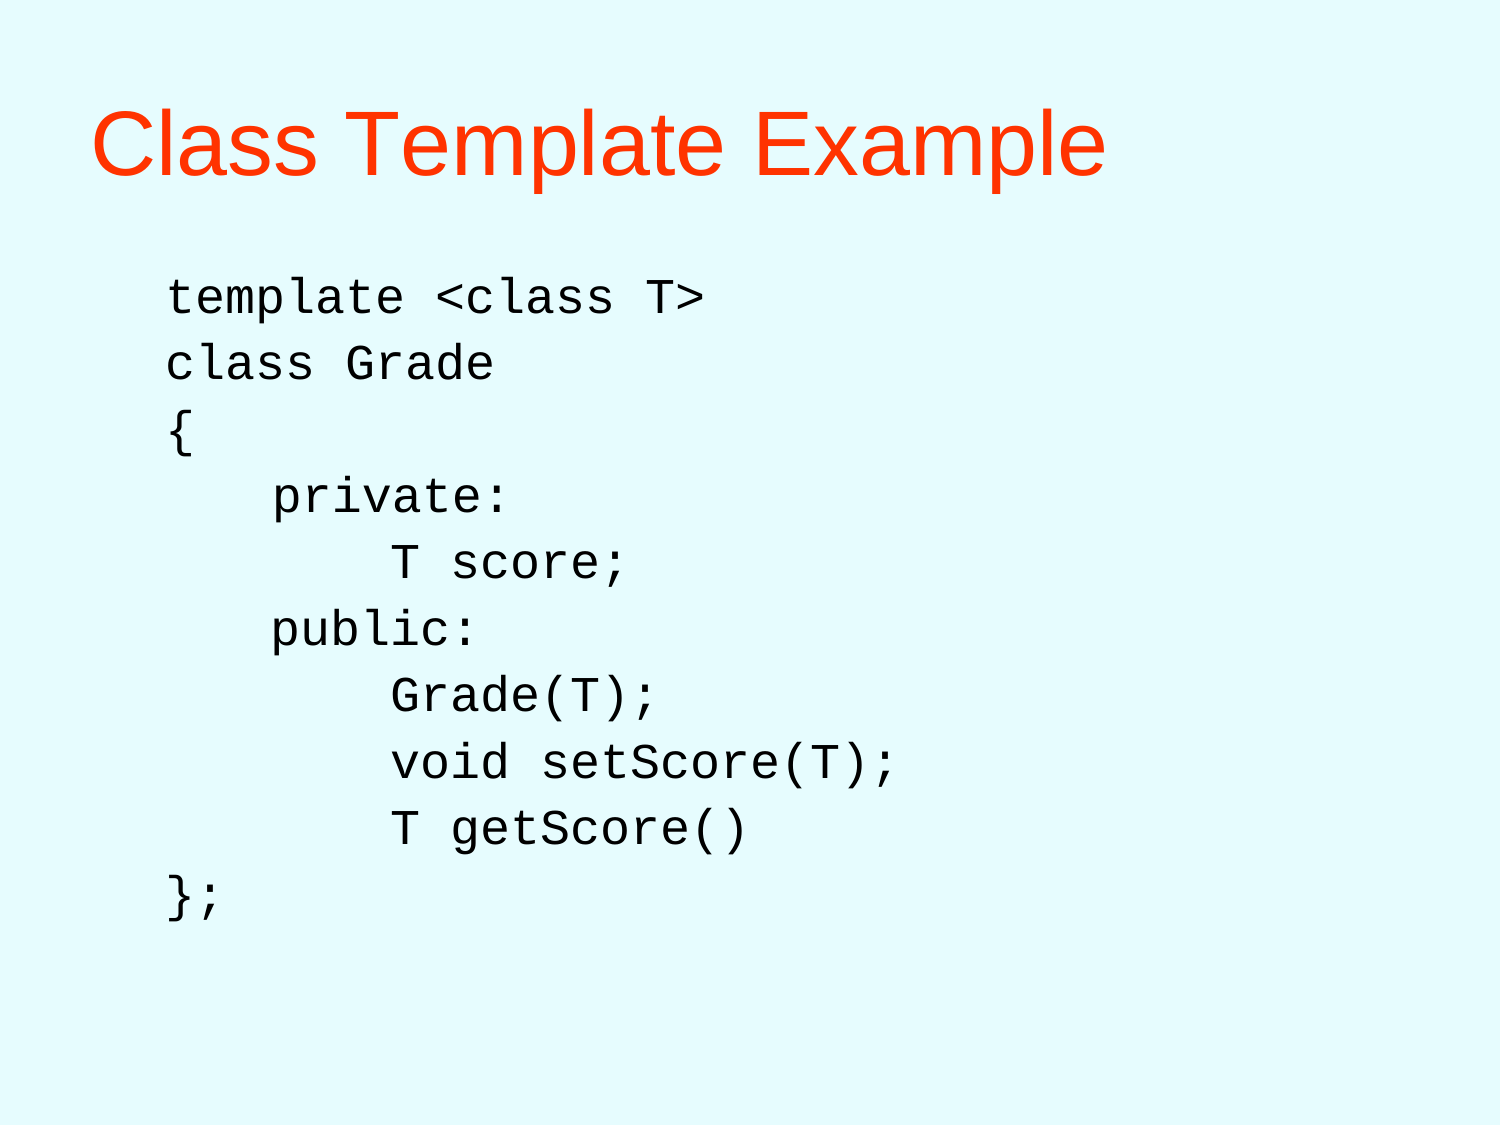

# Class Template Example
template <class T>
class Grade
{
	 private:
			T score;
		 public:
			Grade(T);
			void setScore(T);
			T getScore()
};